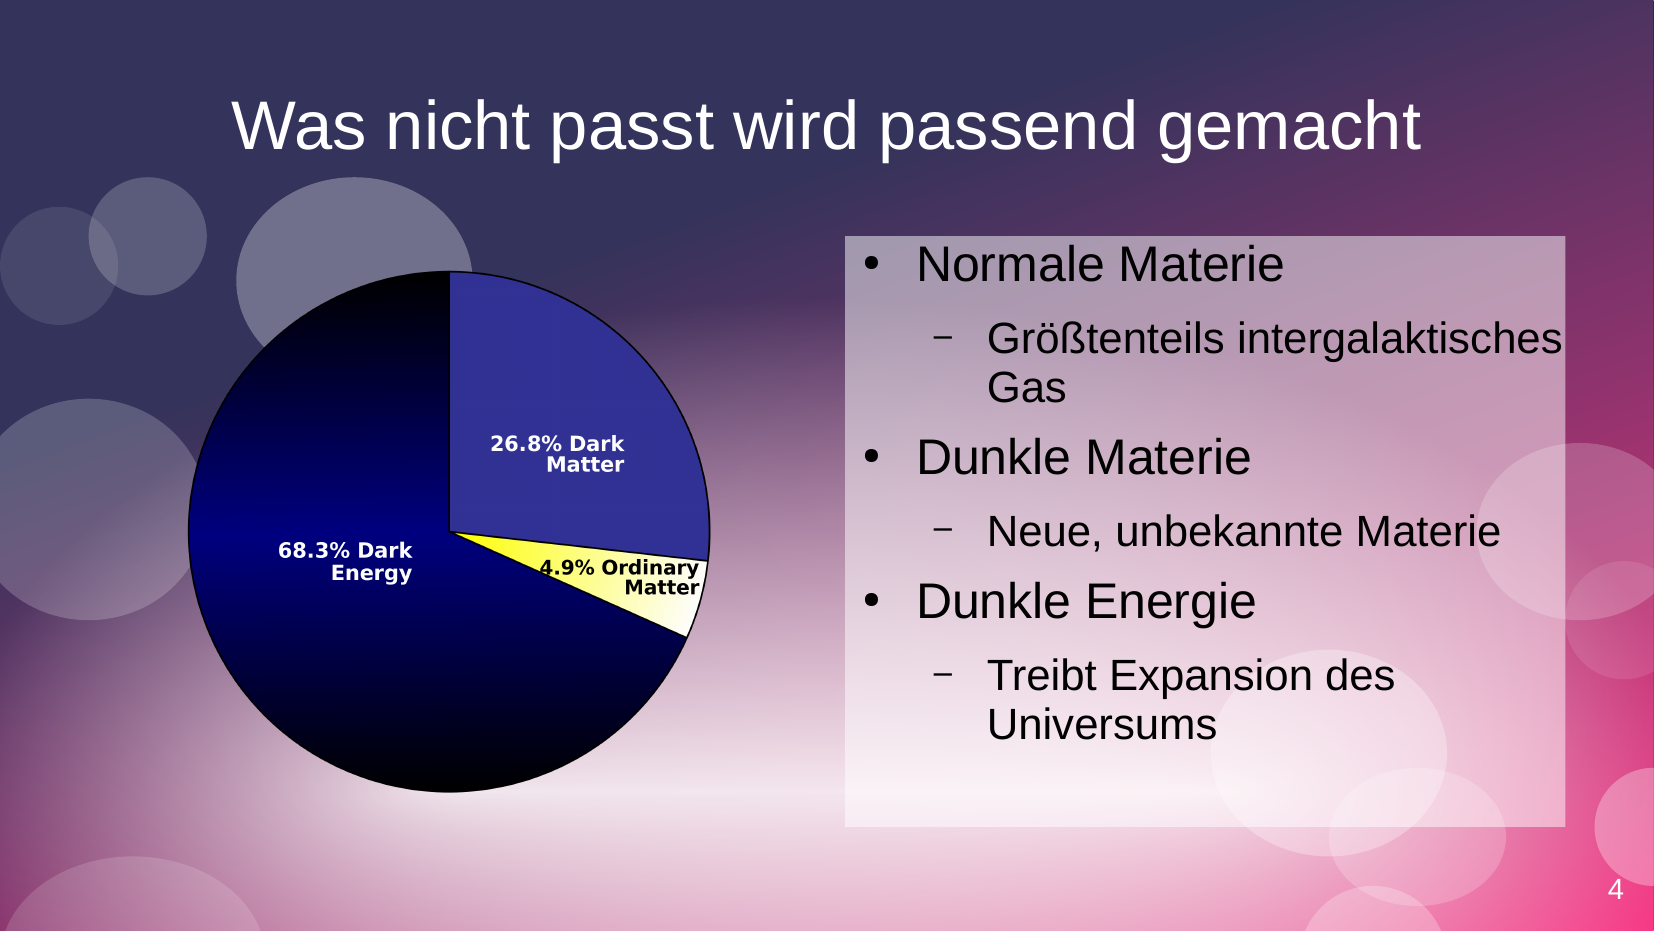

# Was nicht passt wird passend gemacht
Normale Materie
Größtenteils intergalaktisches Gas
Dunkle Materie
Neue, unbekannte Materie
Dunkle Energie
Treibt Expansion des Universums